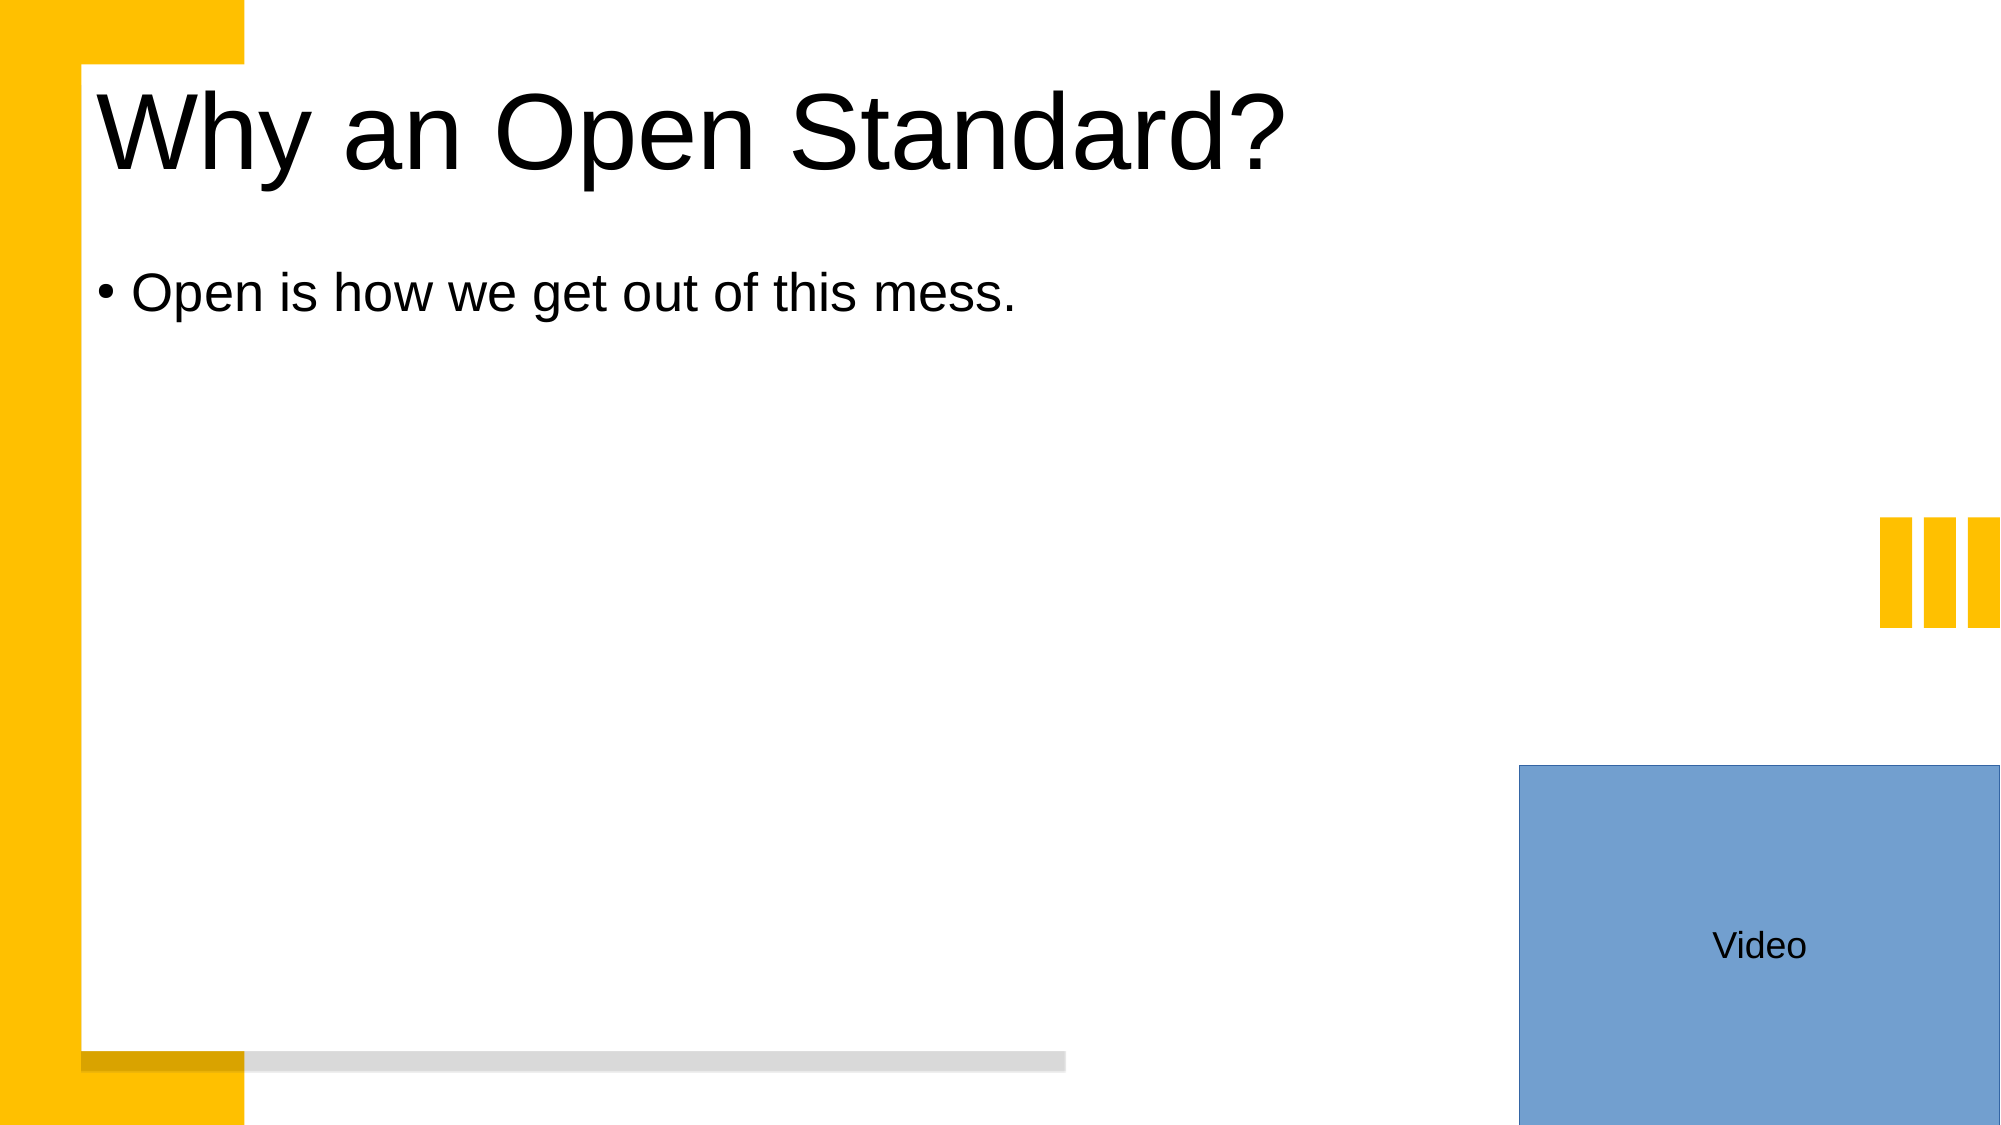

Video
Why an Open Standard?
Open is how we get out of this mess.